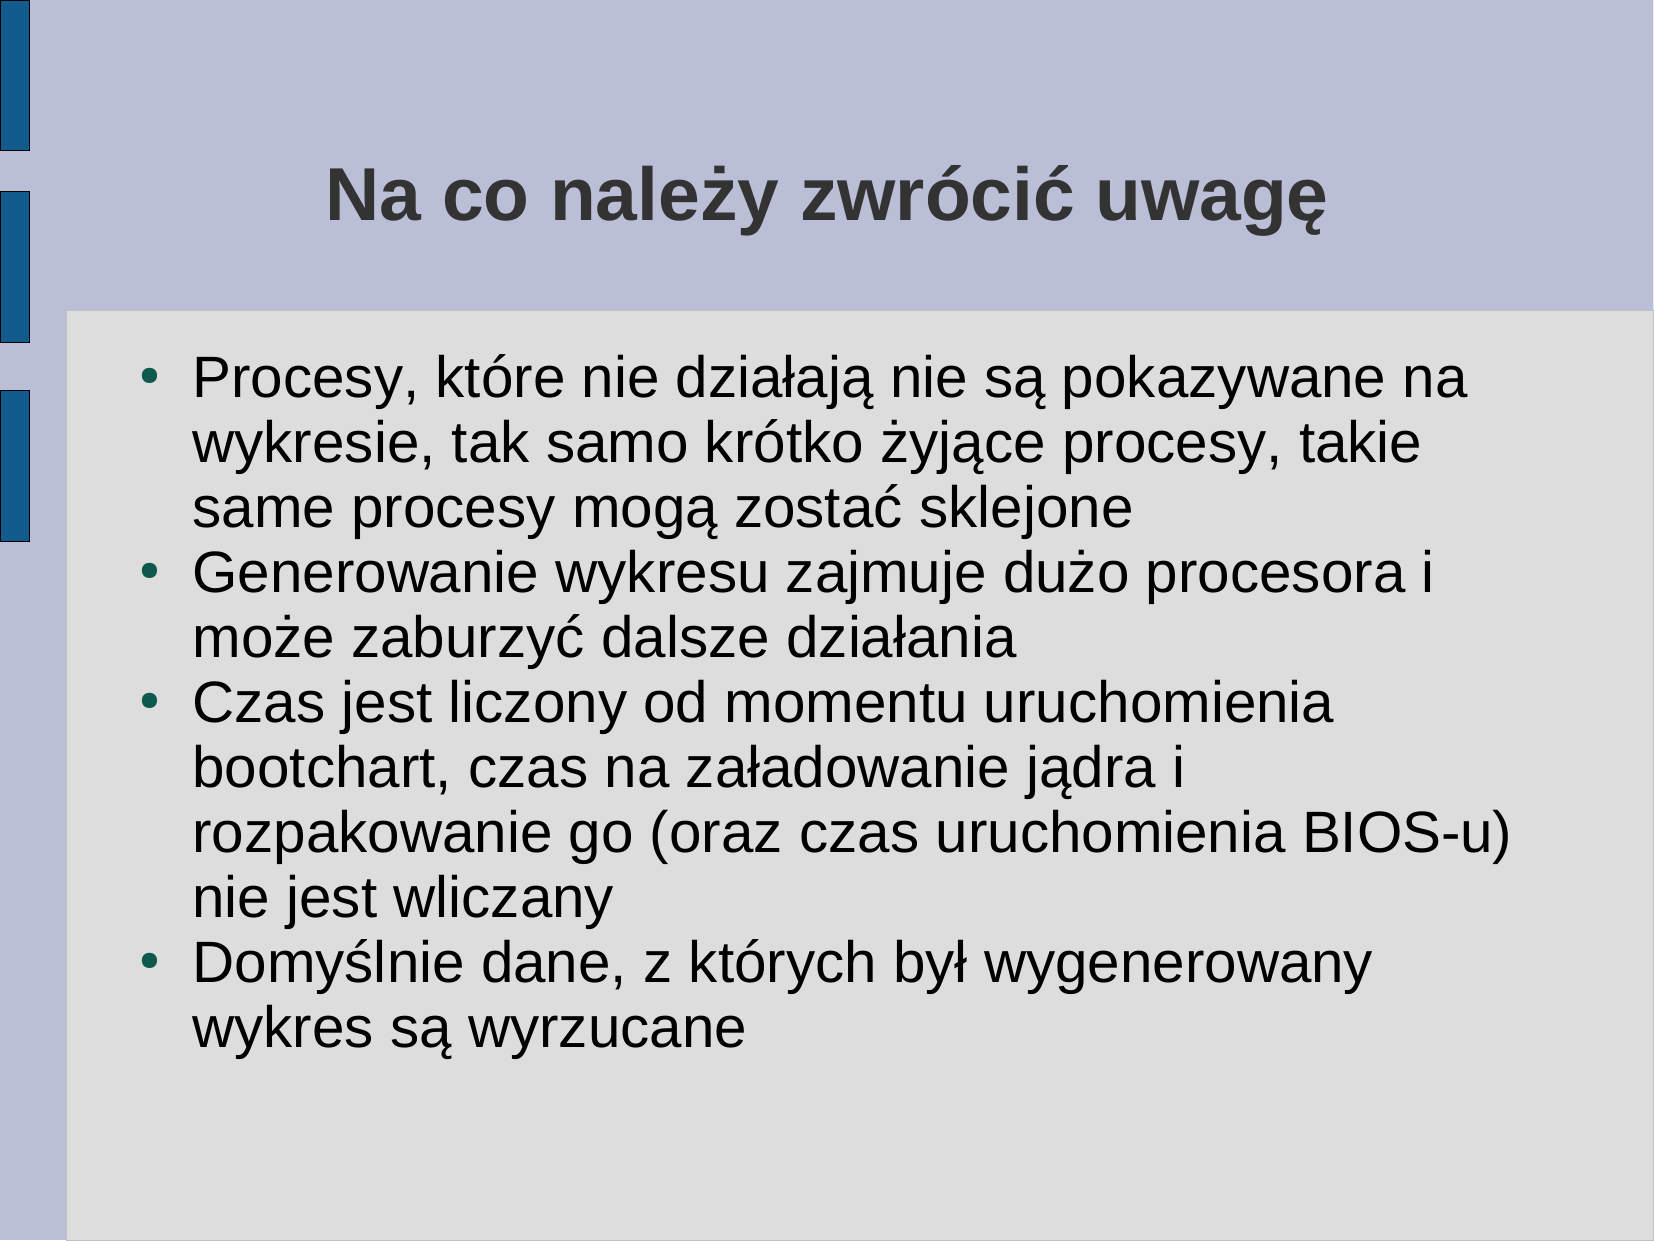

# Na co należy zwrócić uwagę
Procesy, które nie działają nie są pokazywane na wykresie, tak samo krótko żyjące procesy, takie same procesy mogą zostać sklejone
Generowanie wykresu zajmuje dużo procesora i może zaburzyć dalsze działania
Czas jest liczony od momentu uruchomienia bootchart, czas na załadowanie jądra i rozpakowanie go (oraz czas uruchomienia BIOS-u) nie jest wliczany
Domyślnie dane, z których był wygenerowany wykres są wyrzucane